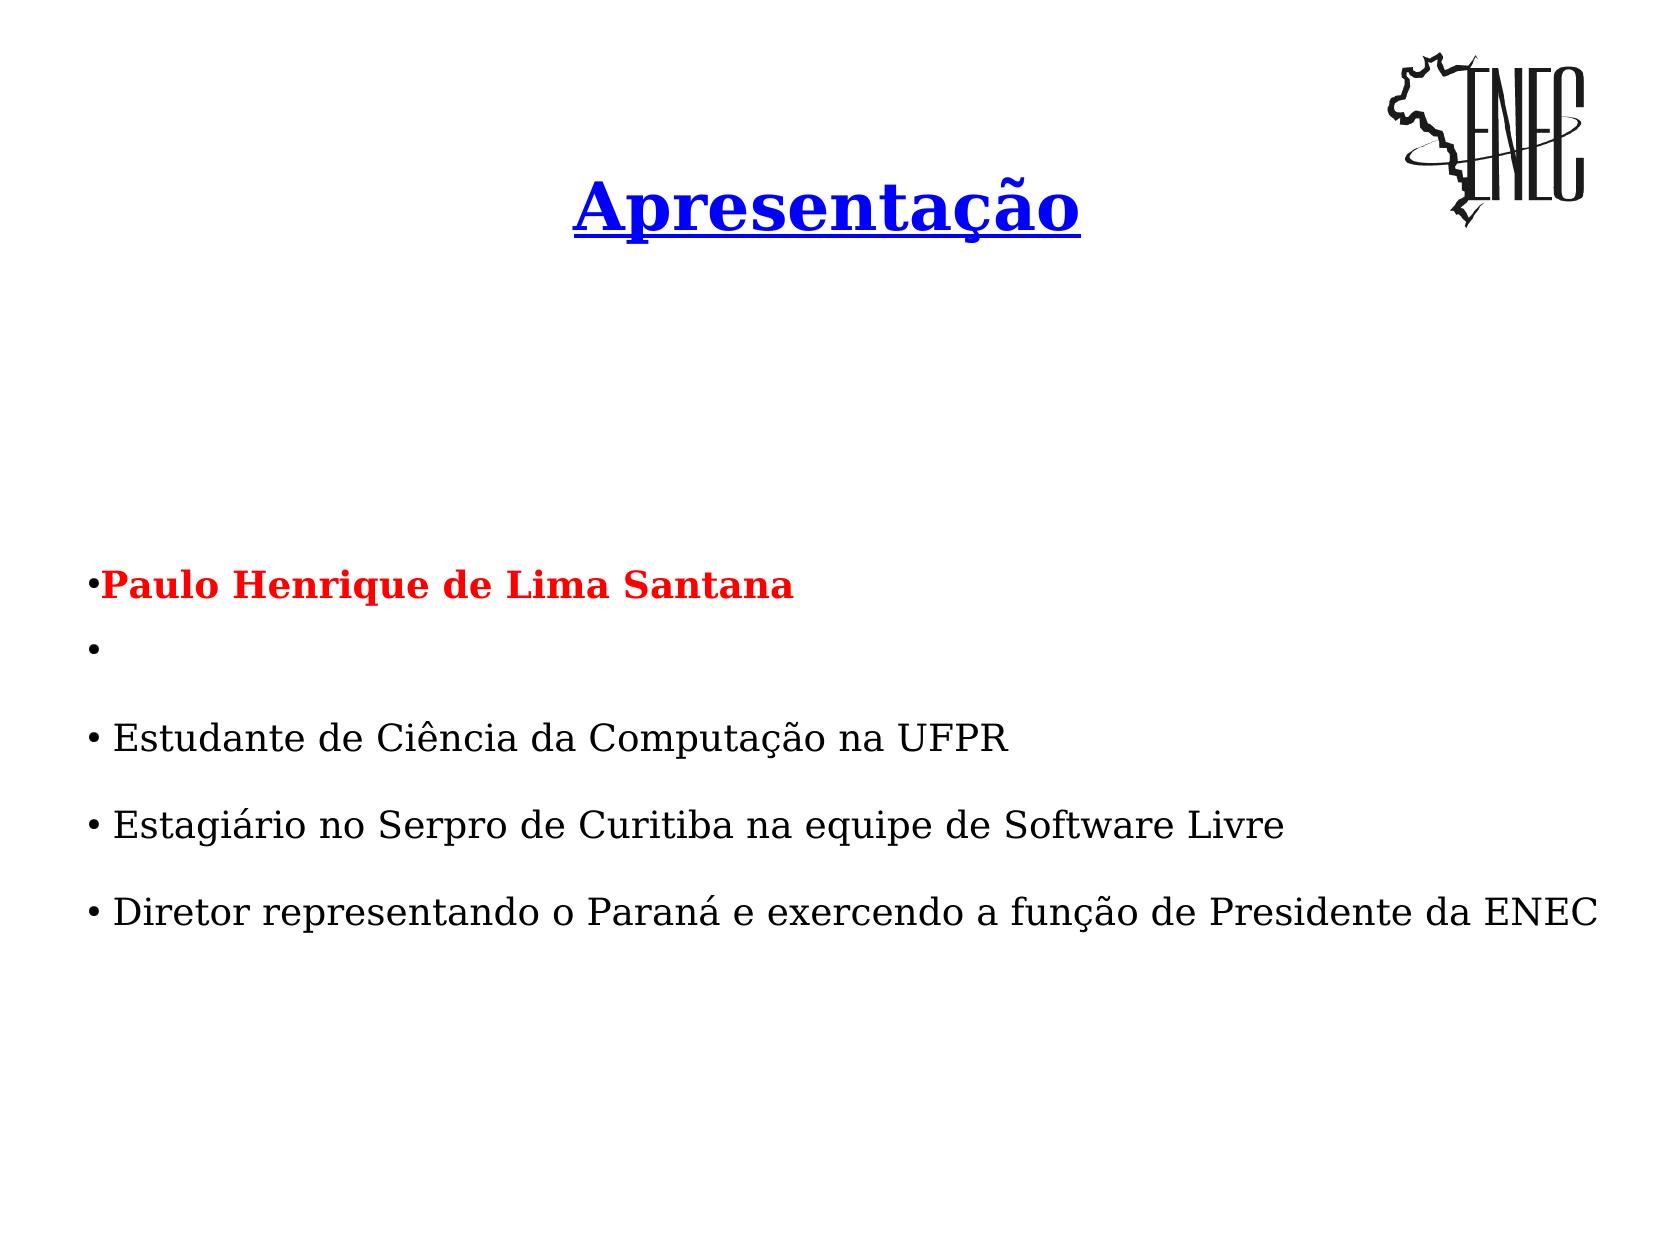

# Apresentação
Paulo Henrique de Lima Santana
 Estudante de Ciência da Computação na UFPR
 Estagiário no Serpro de Curitiba na equipe de Software Livre
 Diretor representando o Paraná e exercendo a função de Presidente da ENEC